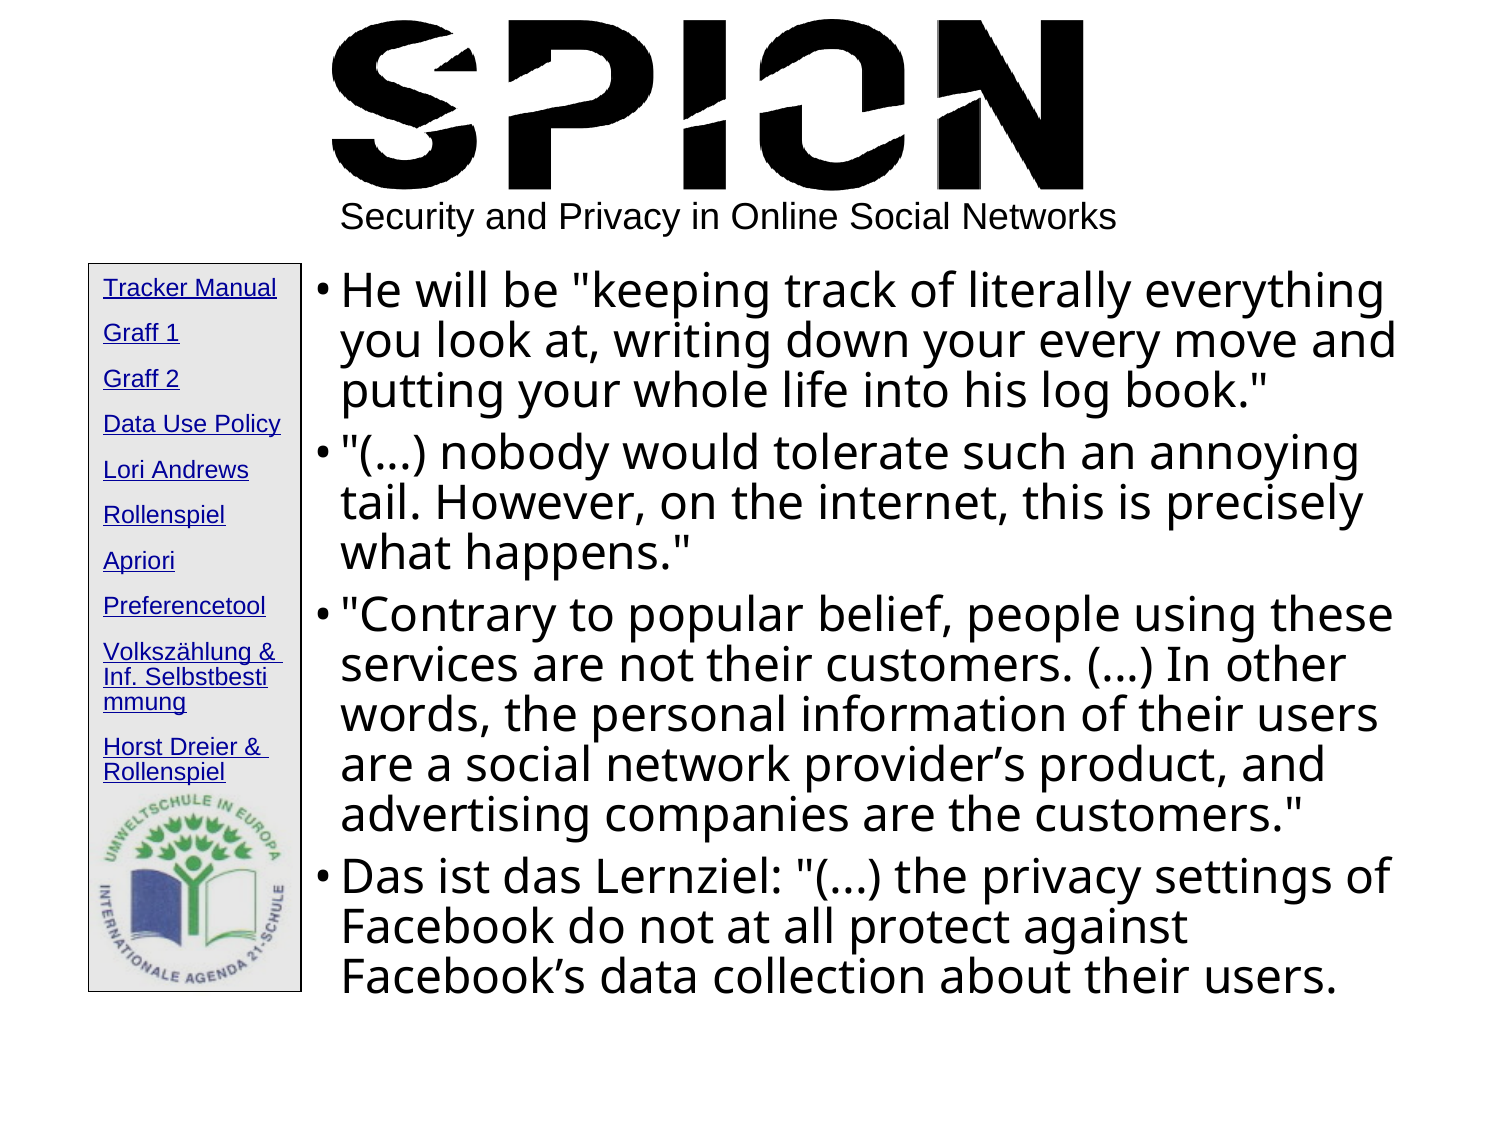

# He will be "keeping track of literally everything you look at, writing down your every move and putting your whole life into his log book."
"(...) nobody would tolerate such an annoying tail. However, on the internet, this is precisely what happens."
"Contrary to popular belief, people using these services are not their customers. (...) In other words, the personal information of their users are a social network provider’s product, and advertising companies are the customers."
Das ist das Lernziel: "(...) the privacy settings of Facebook do not at all protect against Facebook’s data collection about their users.